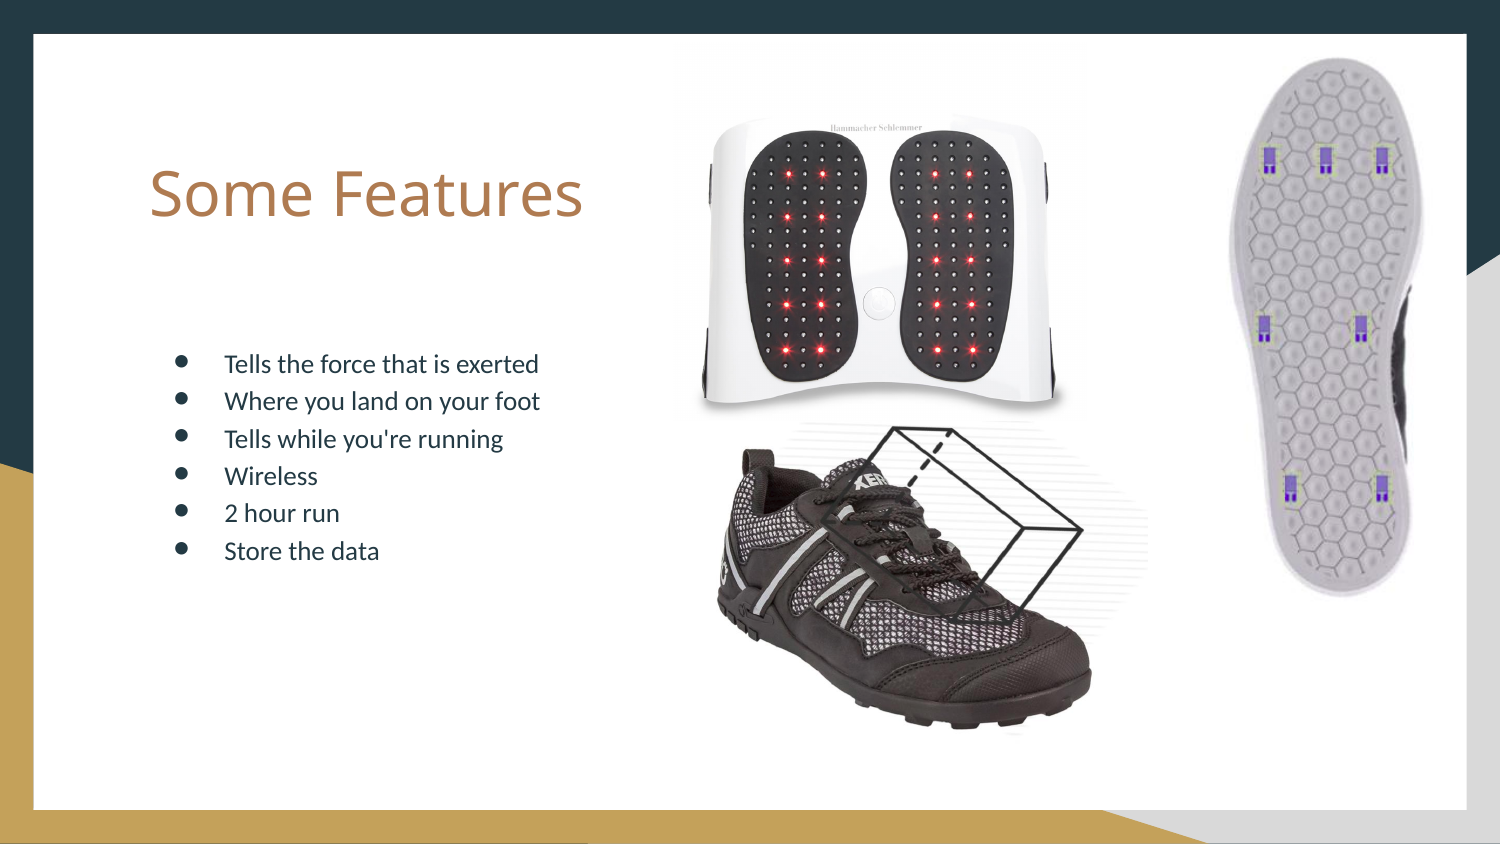

# Some Features
Tells the force that is exerted
Where you land on your foot
Tells while you're running
Wireless
2 hour run
Store the data